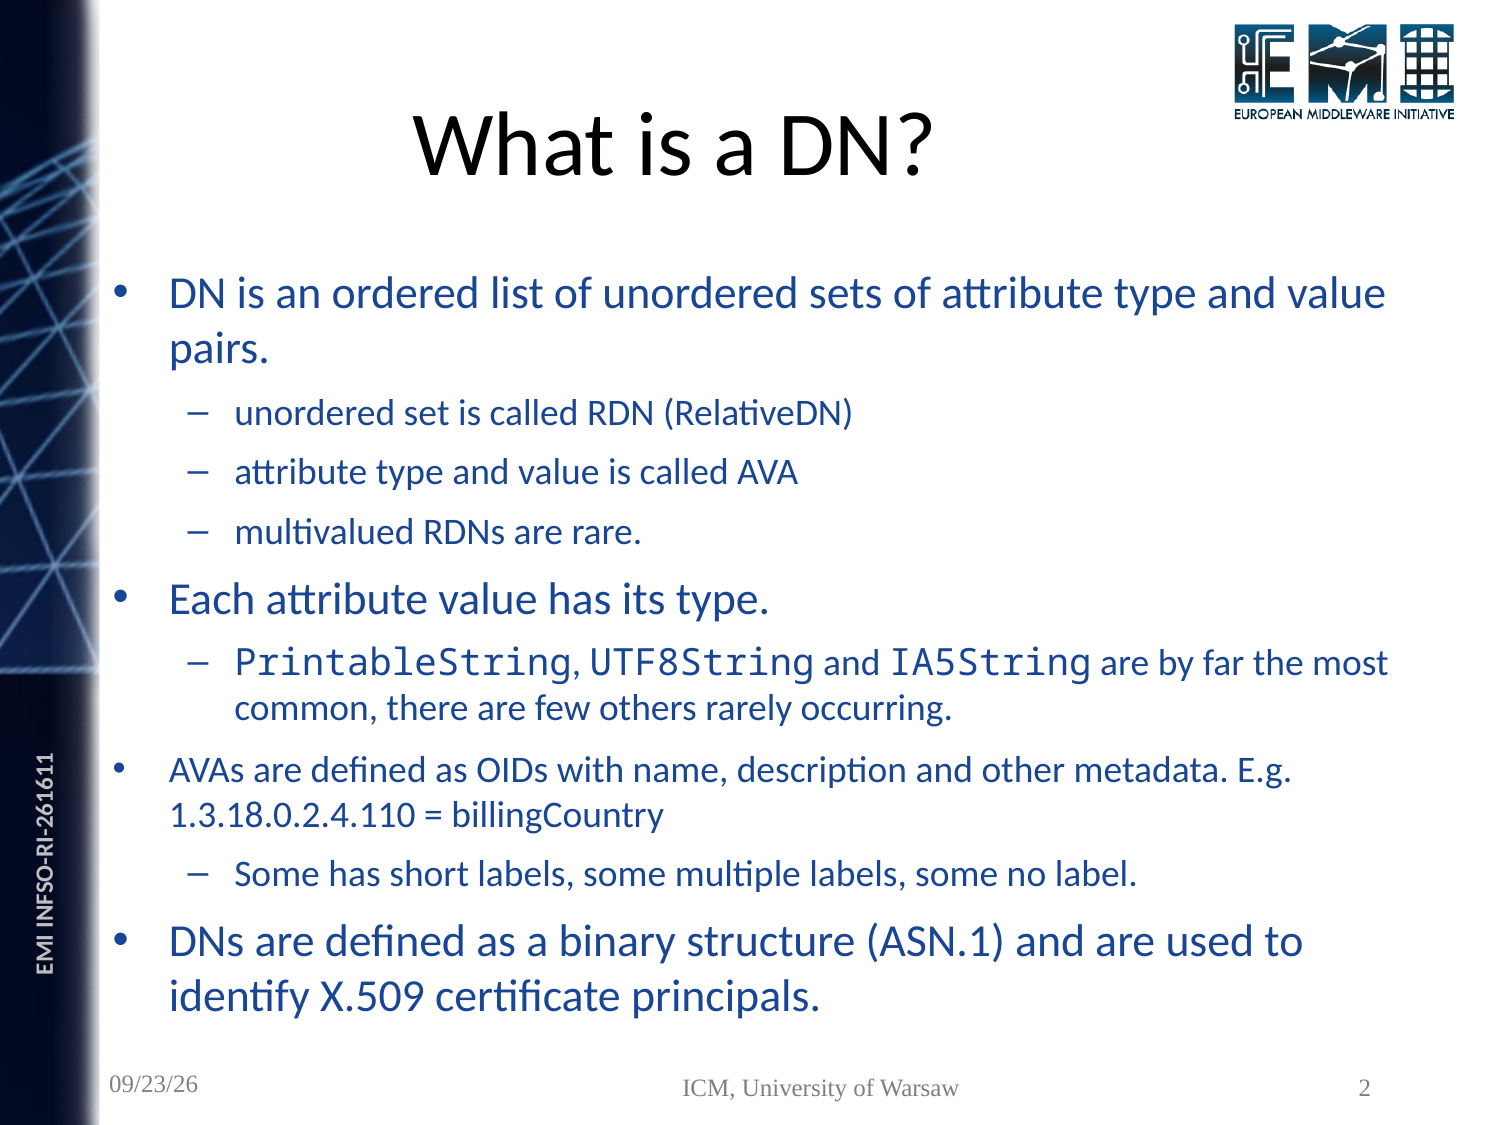

# What is a DN?
DN is an ordered list of unordered sets of attribute type and value pairs.
unordered set is called RDN (RelativeDN)
attribute type and value is called AVA
multivalued RDNs are rare.
Each attribute value has its type.
PrintableString, UTF8String and IA5String are by far the most common, there are few others rarely occurring.
AVAs are defined as OIDs with name, description and other metadata. E.g. 1.3.18.0.2.4.110 = billingCountry
Some has short labels, some multiple labels, some no label.
DNs are defined as a binary structure (ASN.1) and are used to identify X.509 certificate principals.
2